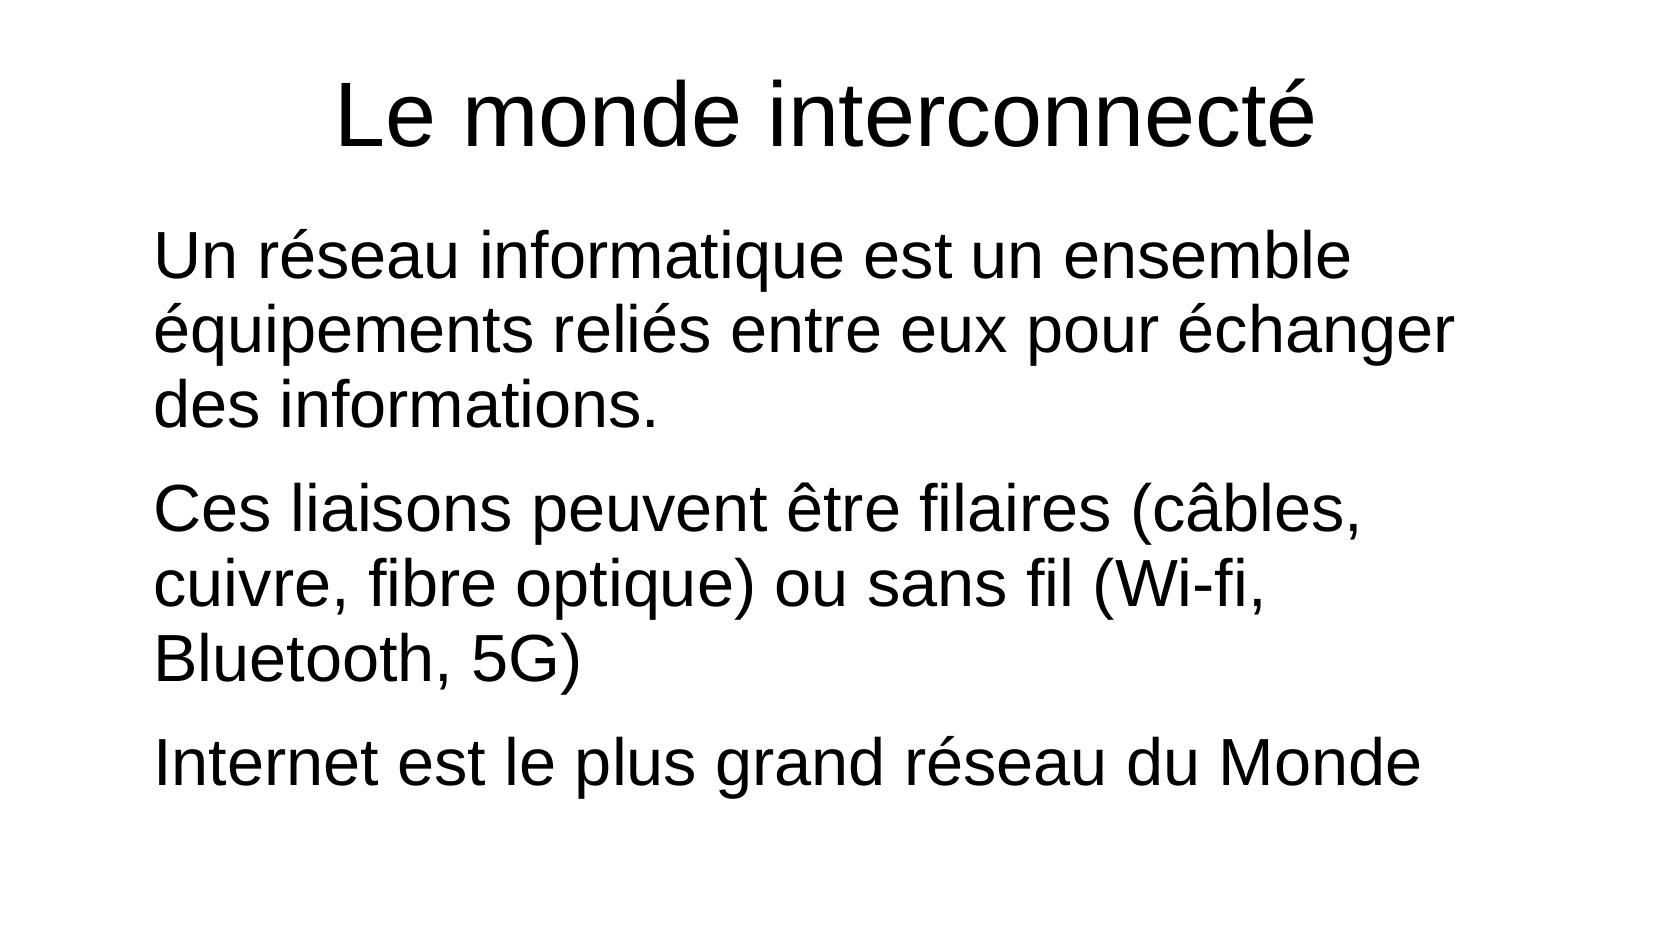

# Le monde interconnecté
Un réseau informatique est un ensemble équipements reliés entre eux pour échanger des informations.
Ces liaisons peuvent être filaires (câbles, cuivre, fibre optique) ou sans fil (Wi-fi, Bluetooth, 5G)
Internet est le plus grand réseau du Monde